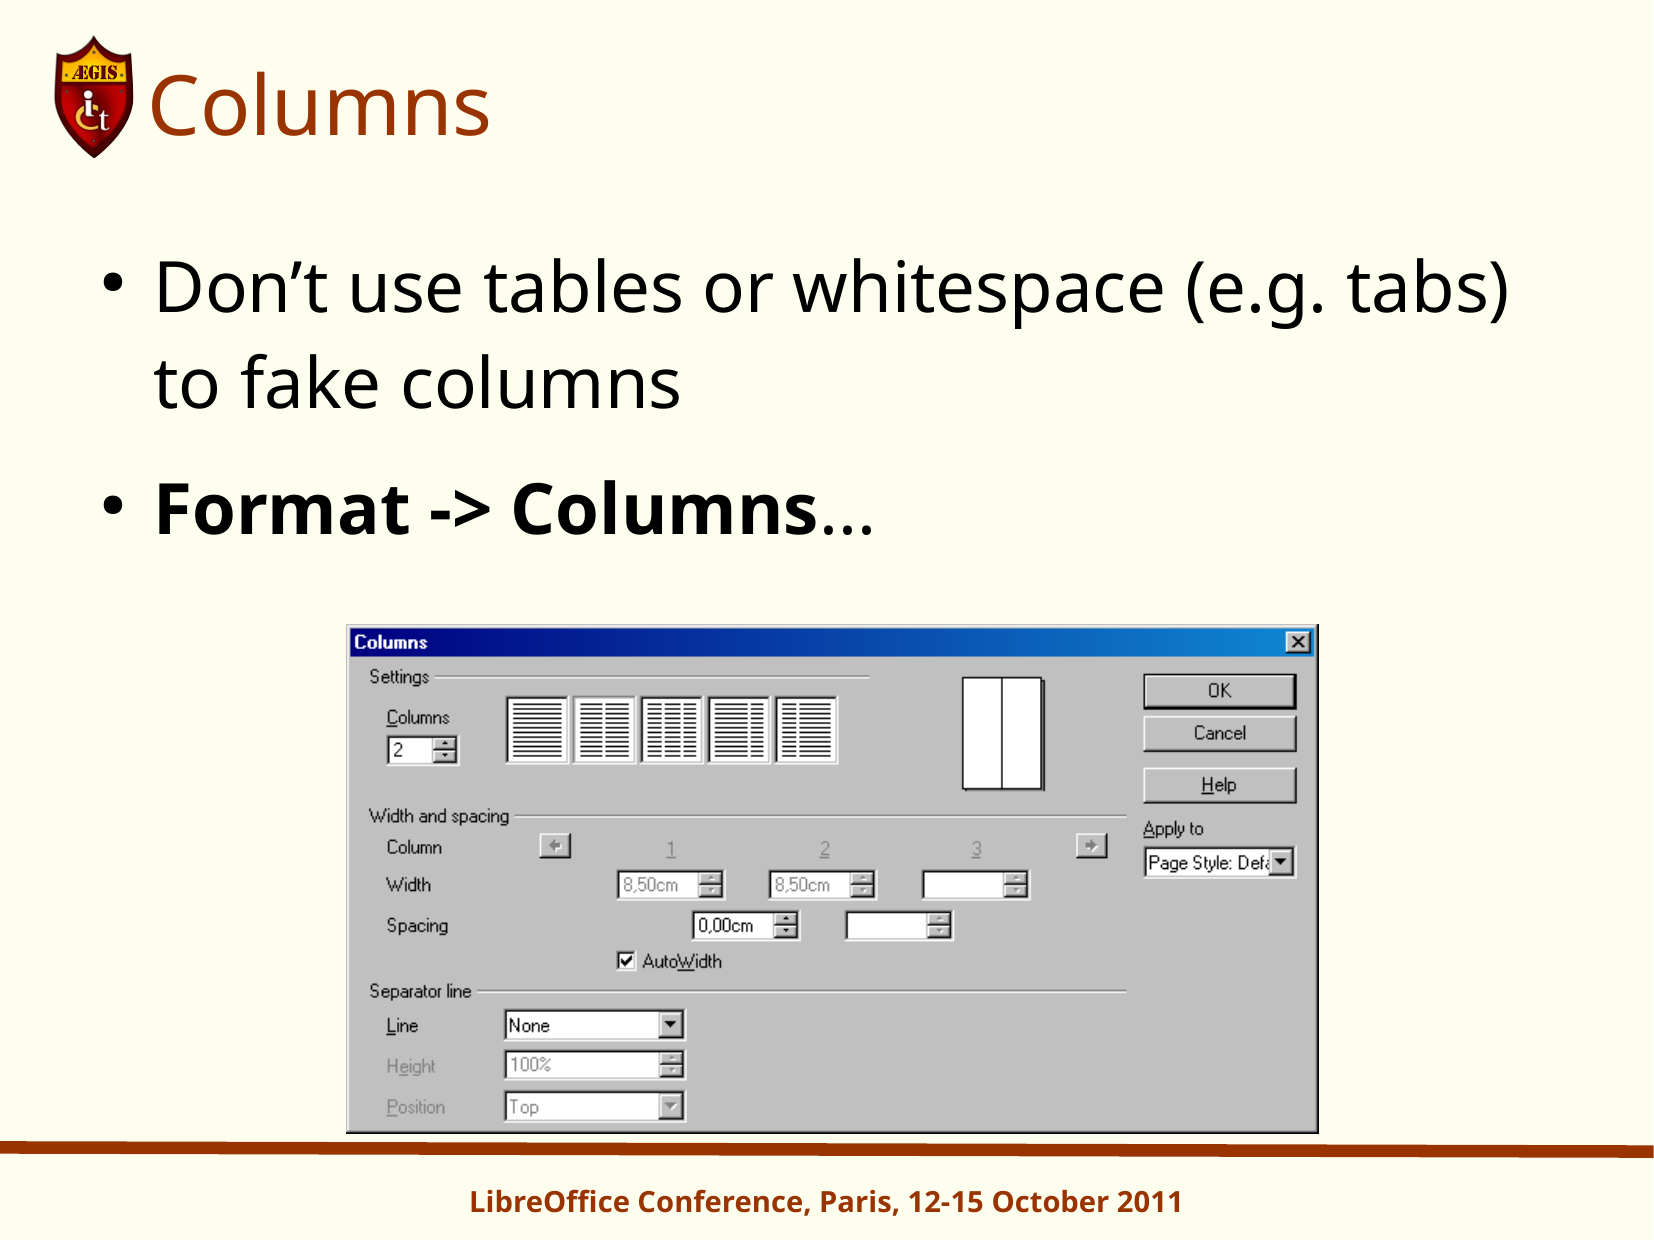

# Columns
Don’t use tables or whitespace (e.g. tabs) to fake columns
Format -> Columns...